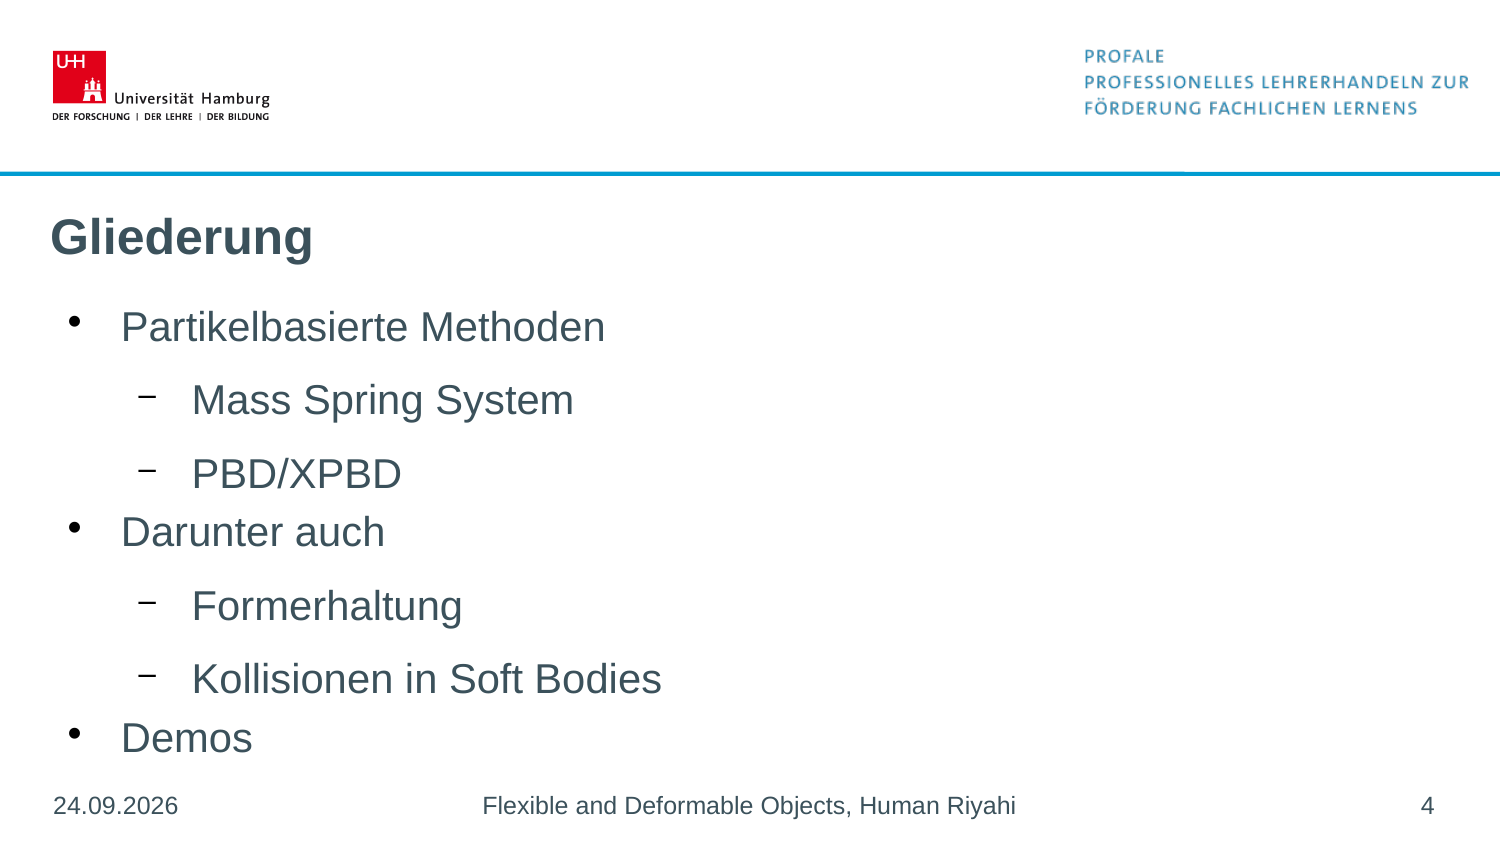

# Gliederung
Partikelbasierte Methoden
Mass Spring System
PBD/XPBD
Darunter auch
Formerhaltung
Kollisionen in Soft Bodies
Demos
Flexible and Deformable Objects, Human Riyahi